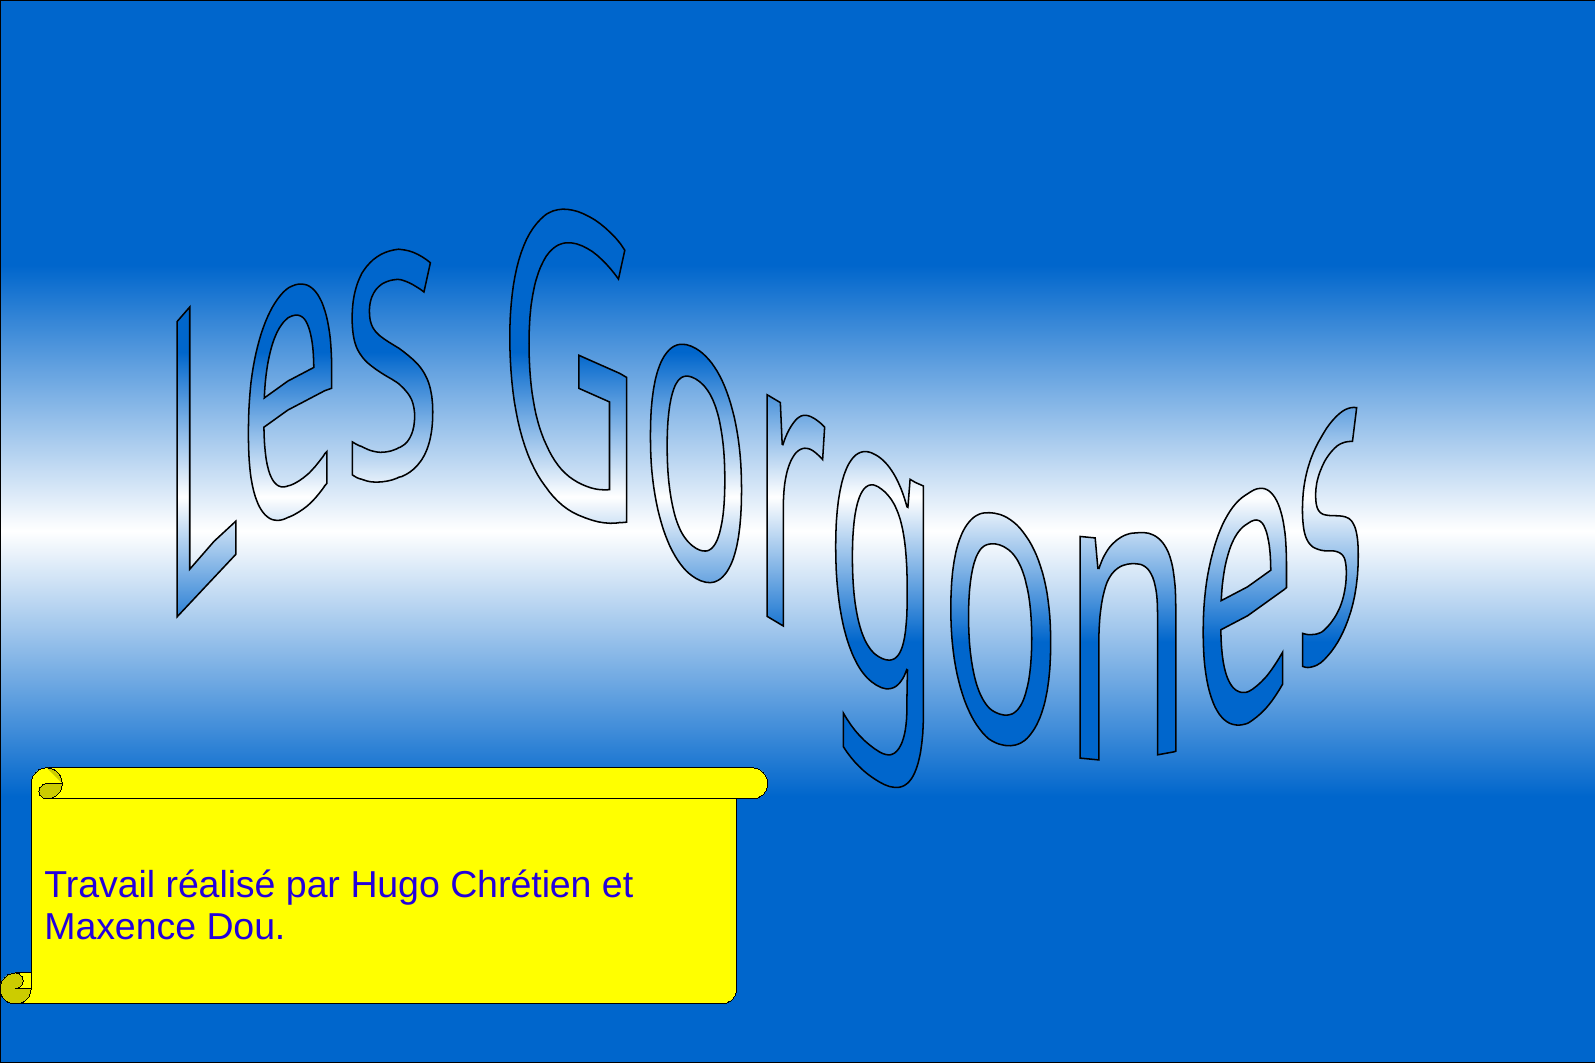

Les Gorgones
Travail réalisé par Hugo Chrétien et Maxence Dou.